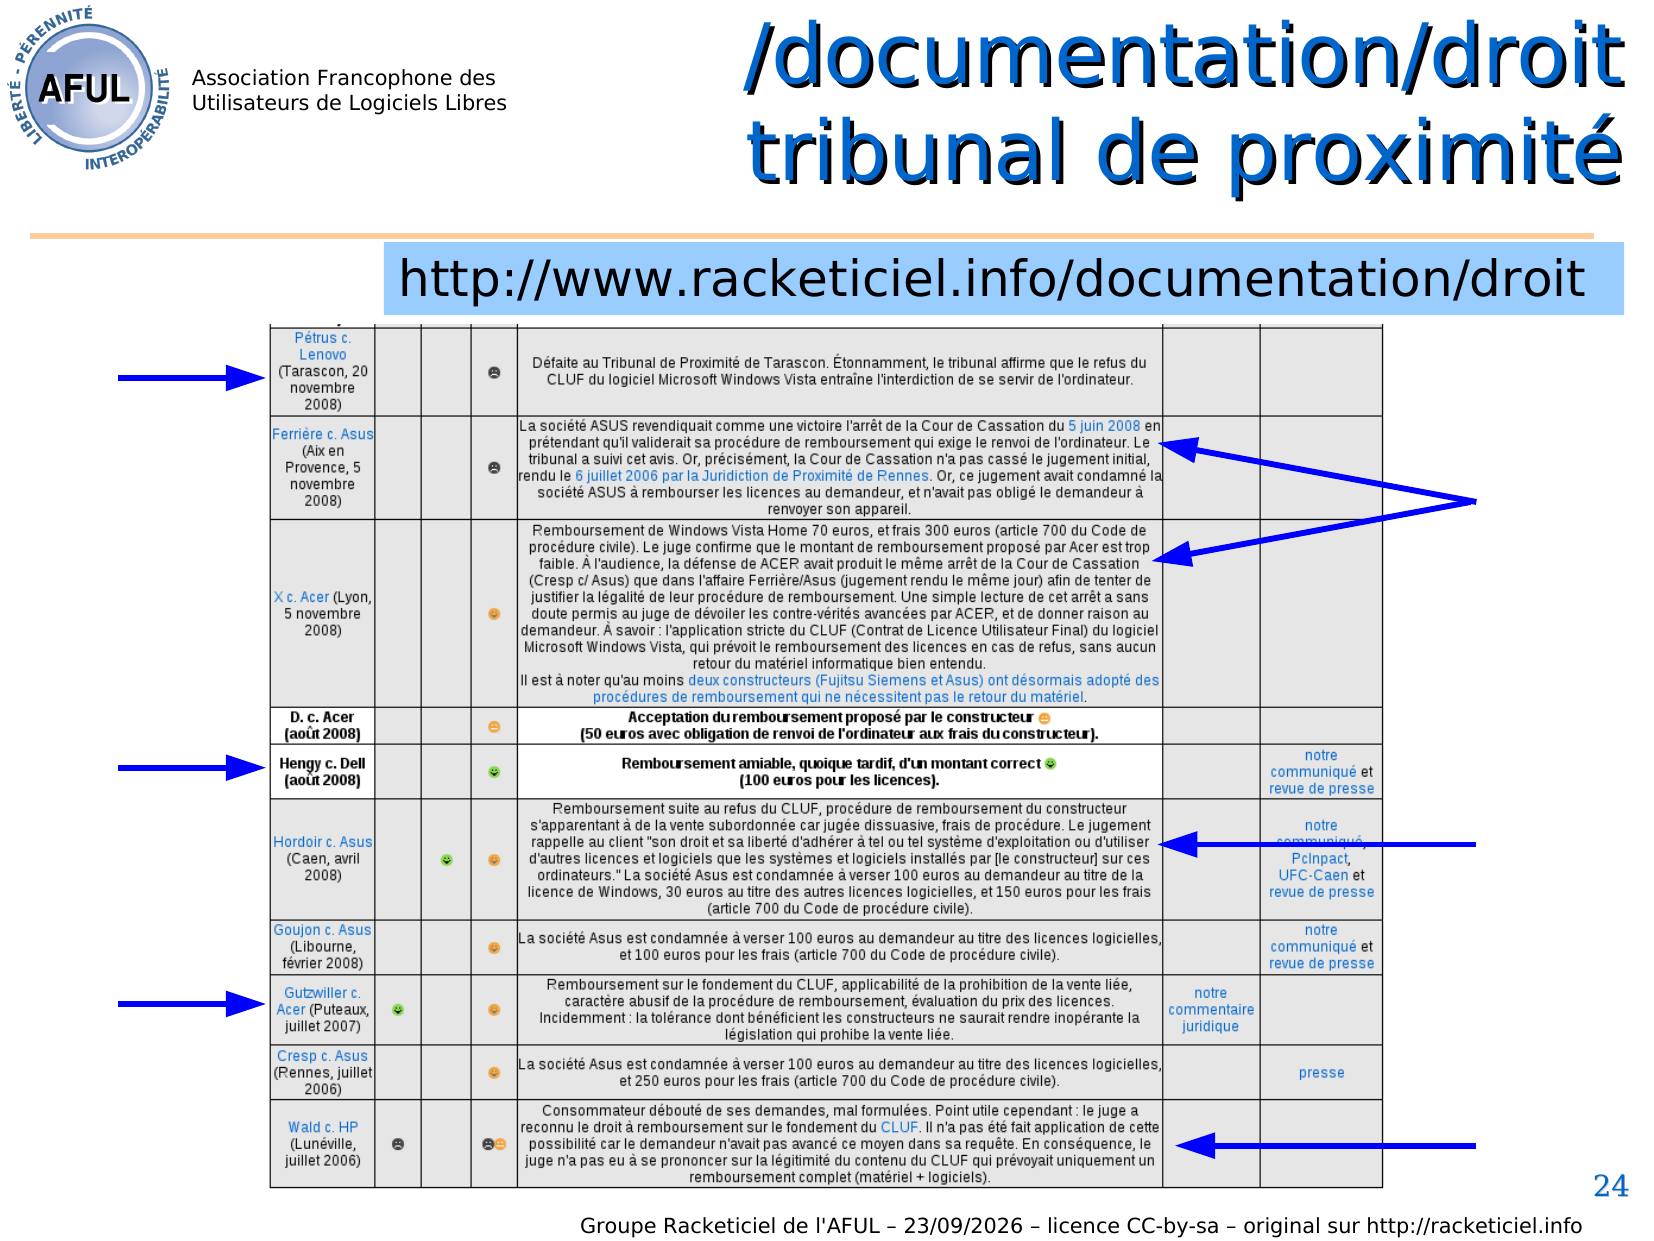

# /documentation/droit tribunal de proximité
http://www.racketiciel.info/documentation/droit
24